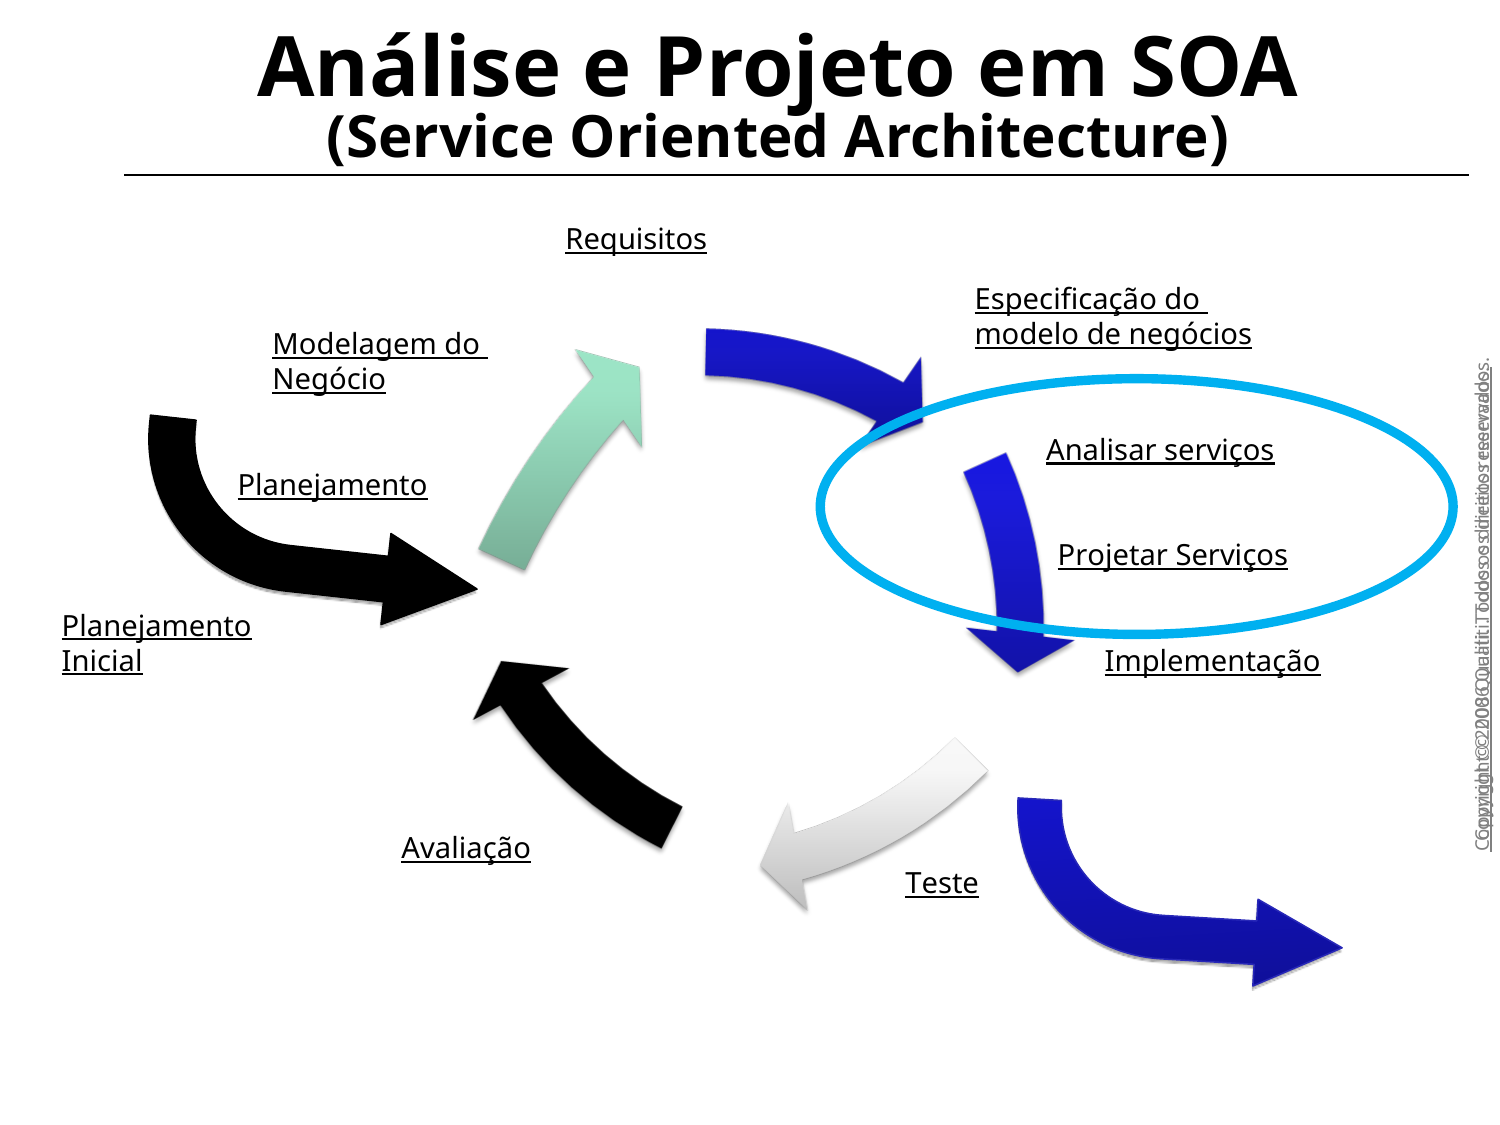

# Análise e Projeto em SOA (Service Oriented Architecture)
Requisitos
Especificação do
modelo de negócios
Modelagem do
Negócio
Analisar serviços
Planejamento
Projetar Serviços
Planejamento
Inicial
Implementação
Avaliação
Teste